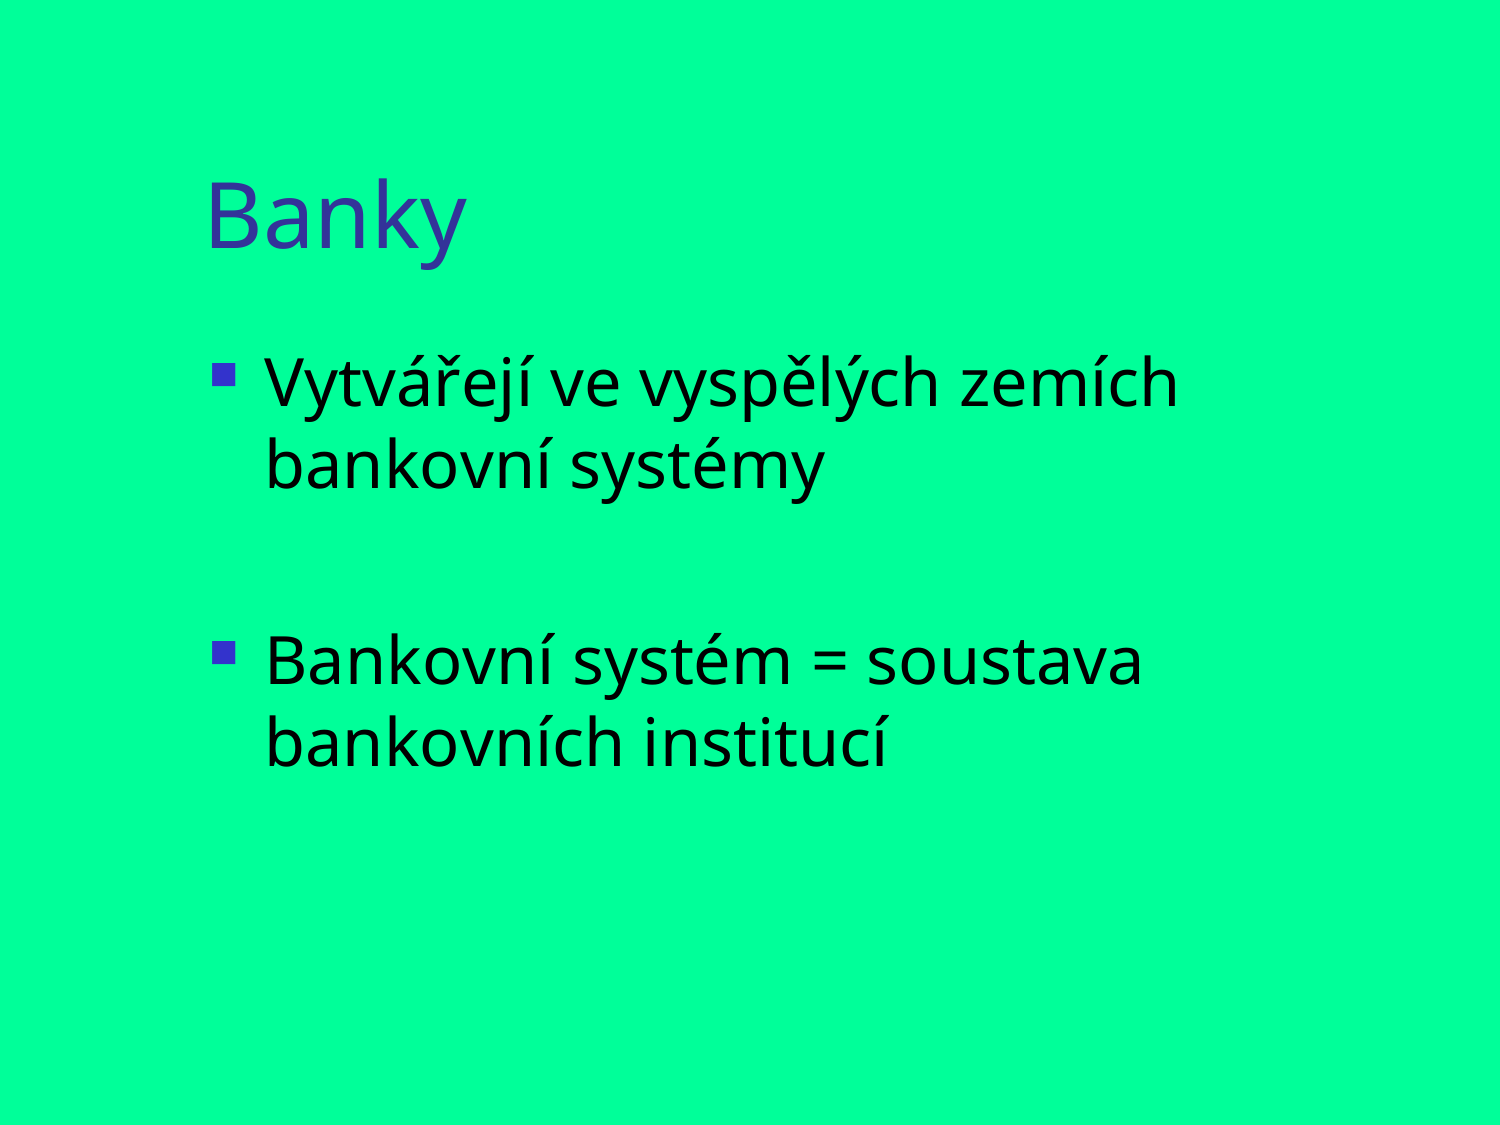

# Banky
Vytvářejí ve vyspělých zemích bankovní systémy
Bankovní systém = soustava bankovních institucí